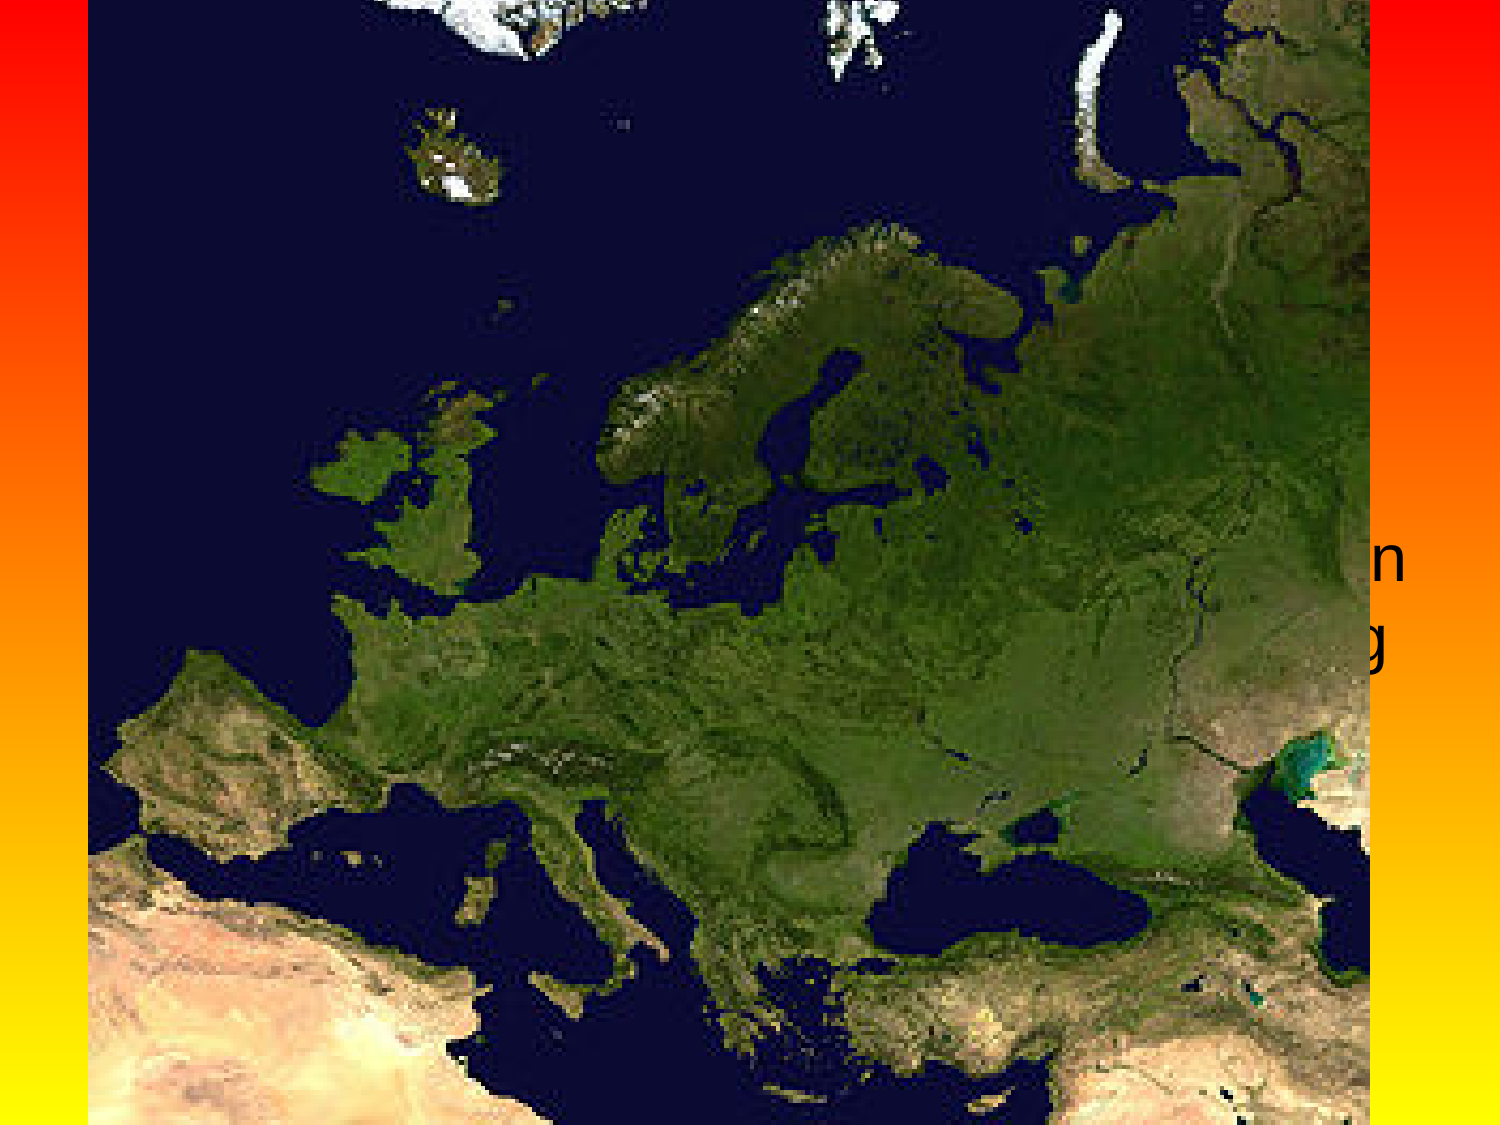

Geschichte
Die erster Deutschlander kamen aus Dennmark. Die waren erstens Landwirter Brandstifer und Landwirter. Die Deutschlander waren schuldig für der Ersten und Zweiten Weltkrieg. Im Ersten Weltkrieg haben die Ekonomisch, Großbritannien erschrecken und dan Frankreicher Angegriffen. Im zweiten Weltkrieg hat der Fürer (Adolf Hitler) die ganze Europa besetzt.